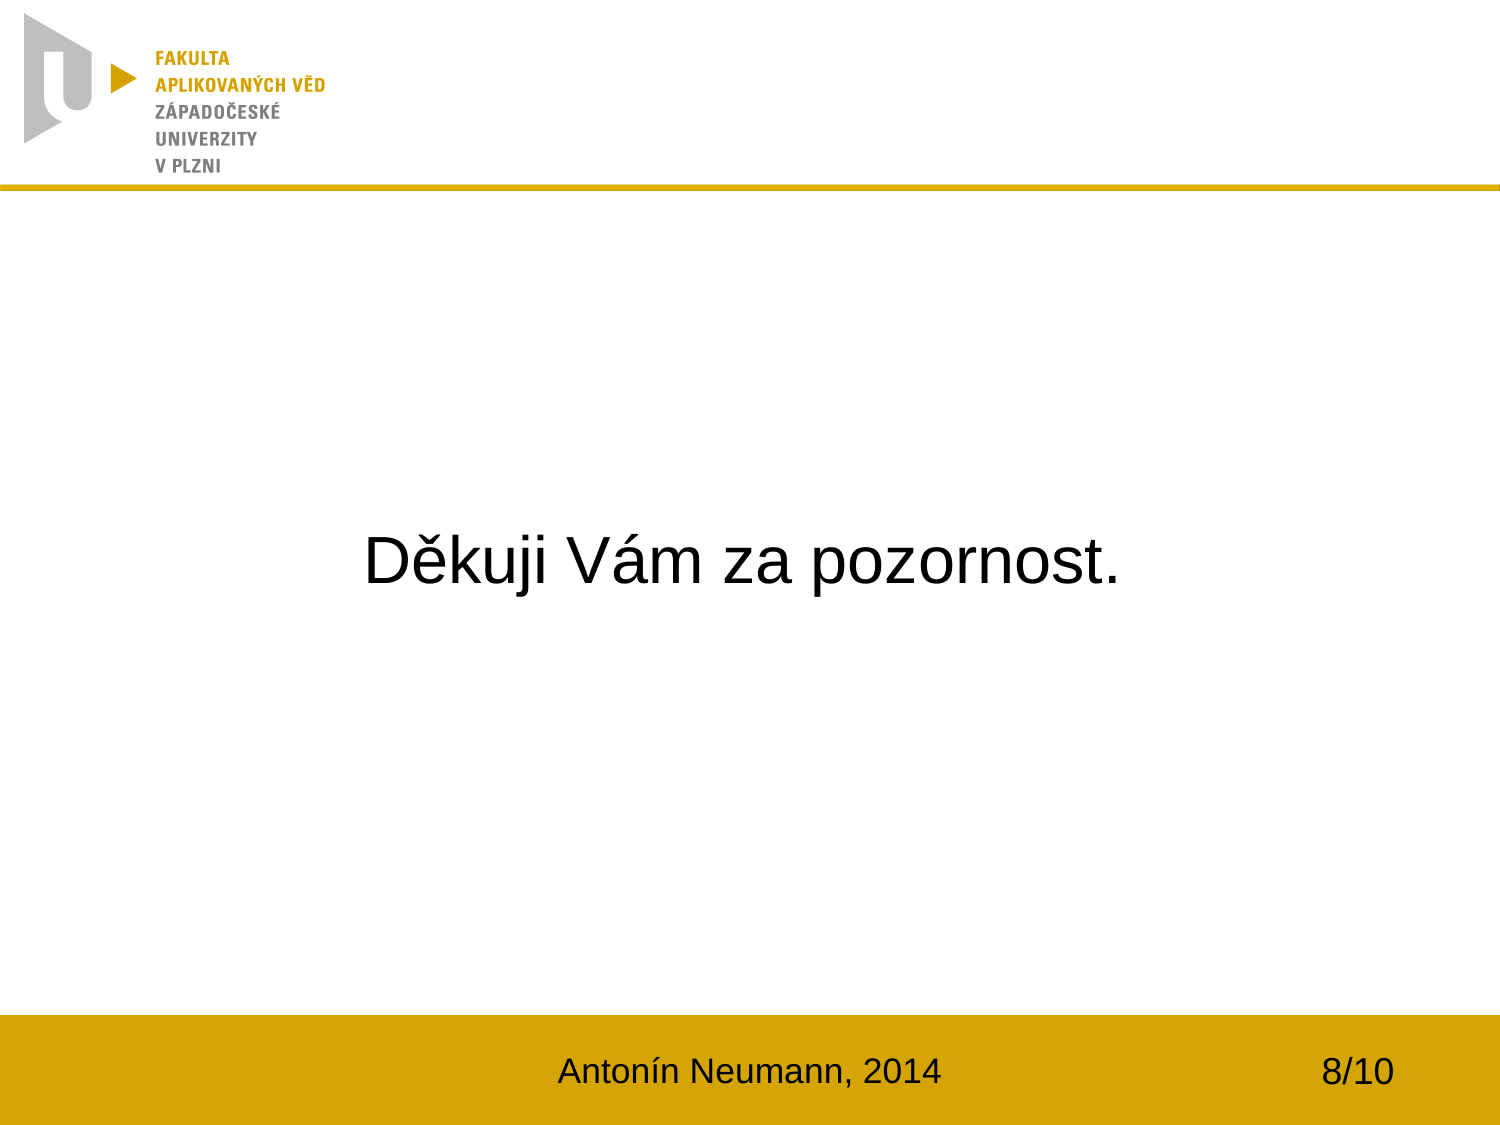

#
Děkuji Vám za pozornost.
Antonín Neumann, 2014